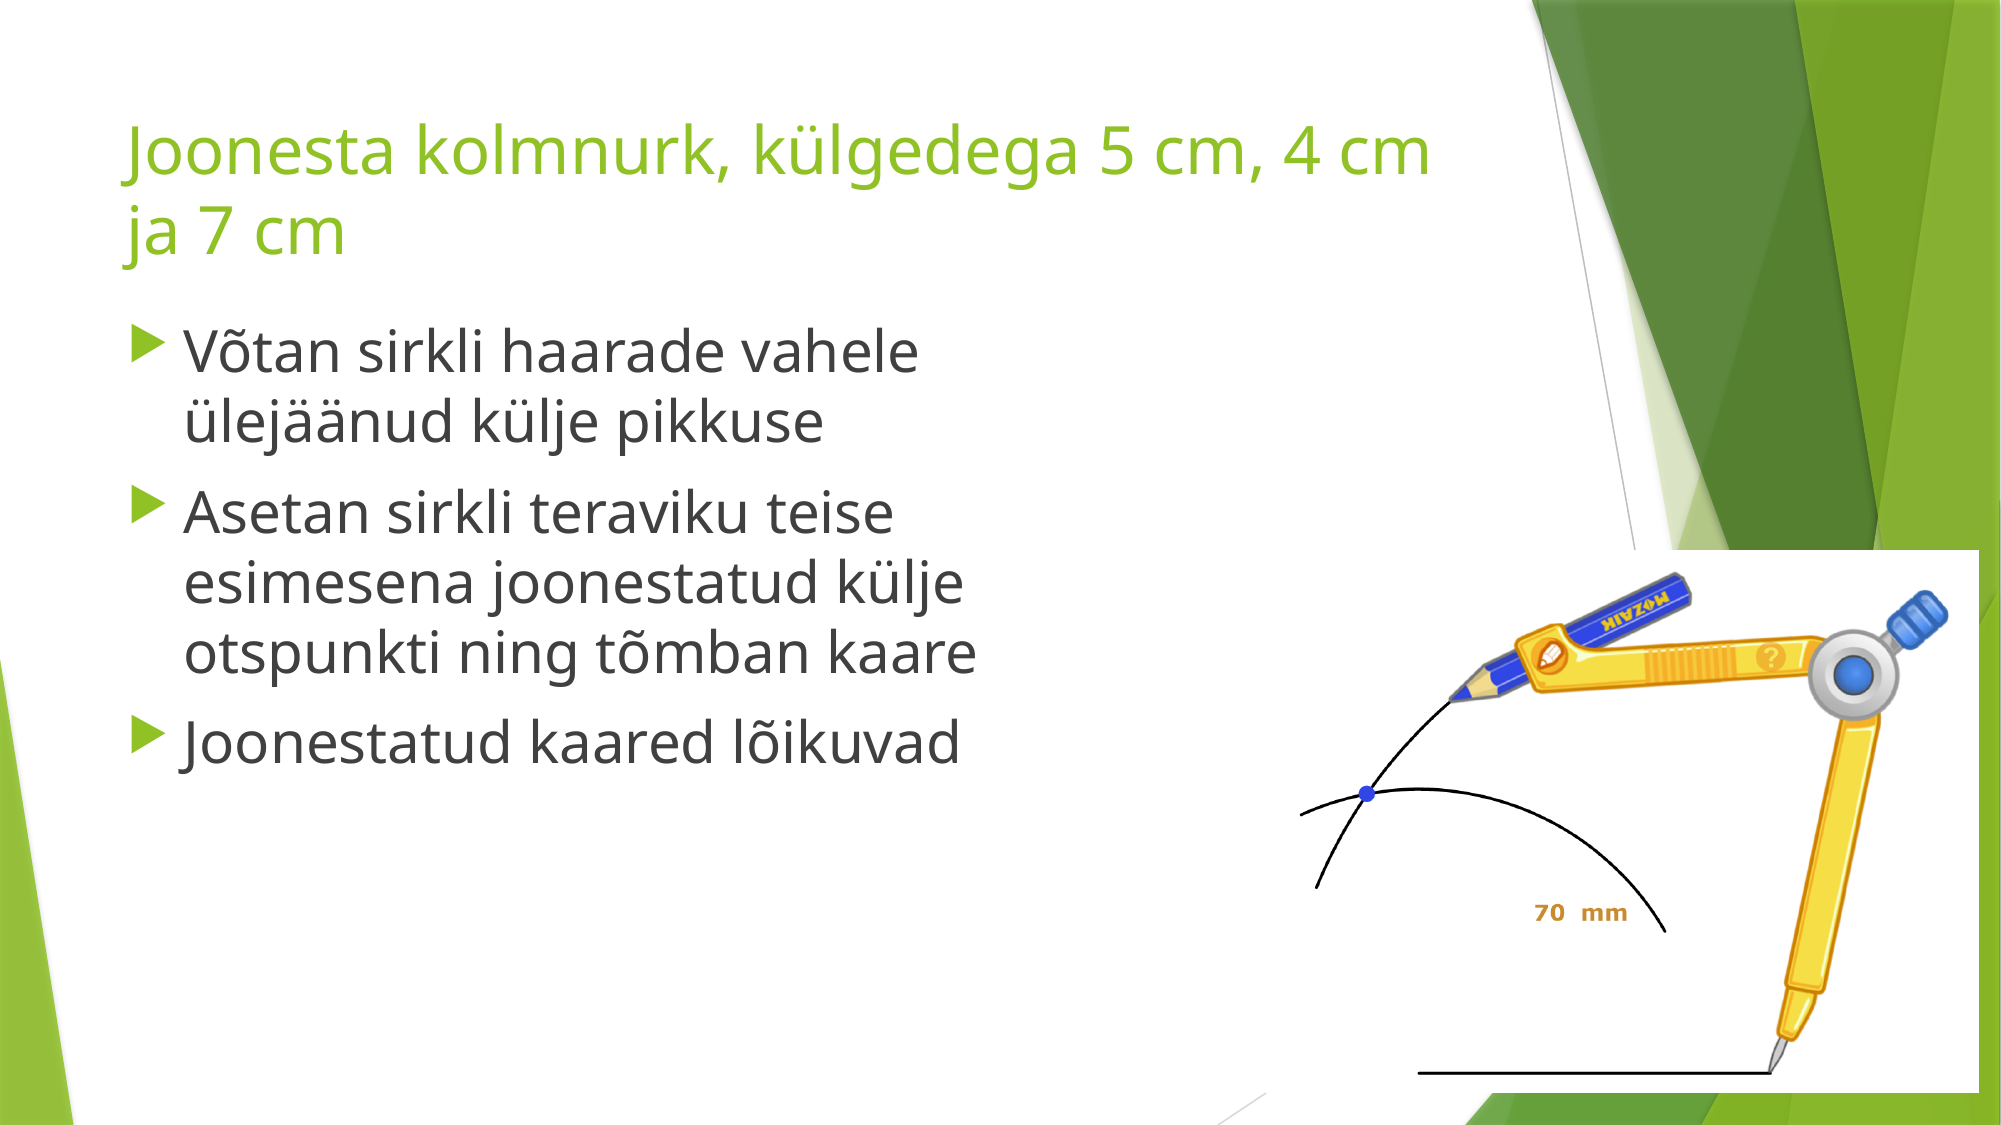

# Joonesta kolmnurk, külgedega 5 cm, 4 cm ja 7 cm
Võtan sirkli haarade vahele ülejäänud külje pikkuse
Asetan sirkli teraviku teise esimesena joonestatud külje otspunkti ning tõmban kaare
Joonestatud kaared lõikuvad